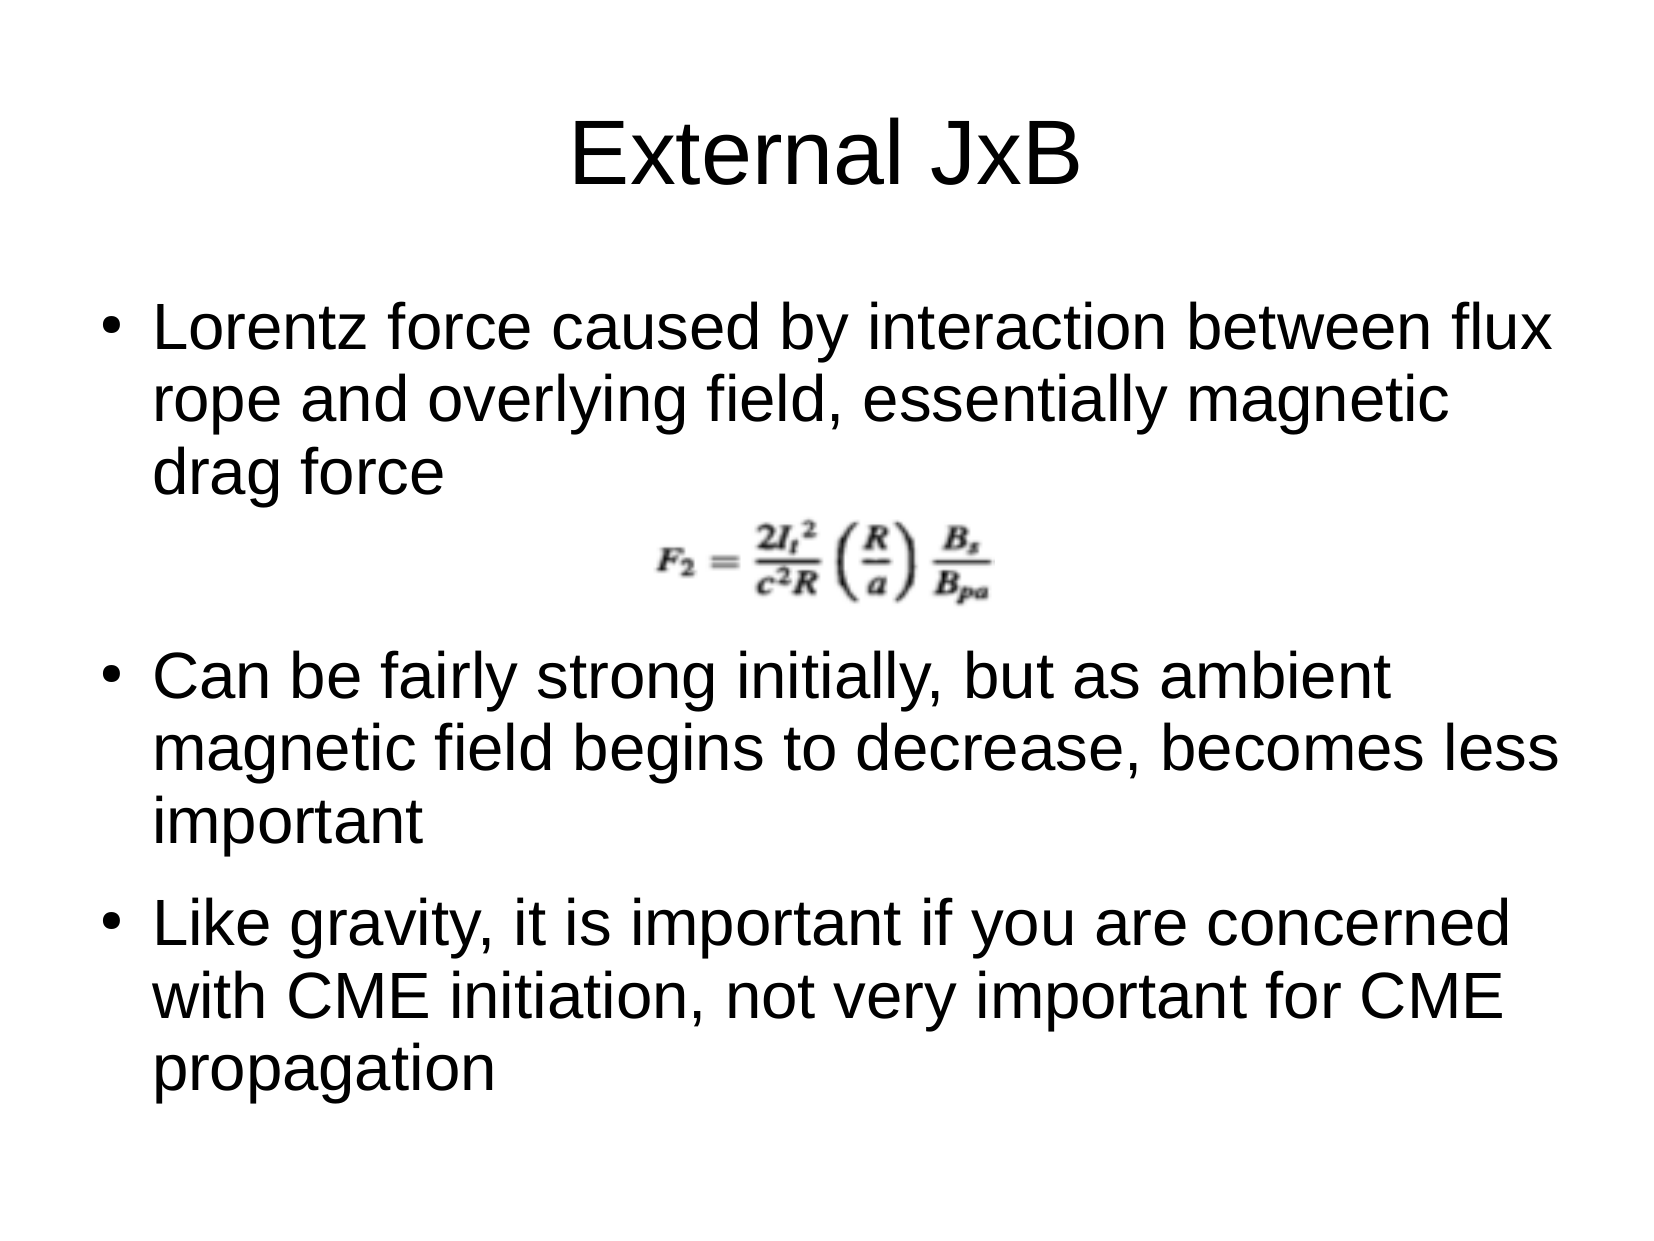

# External JxB
Lorentz force caused by interaction between flux rope and overlying field, essentially magnetic drag force
Can be fairly strong initially, but as ambient magnetic field begins to decrease, becomes less important
Like gravity, it is important if you are concerned with CME initiation, not very important for CME propagation